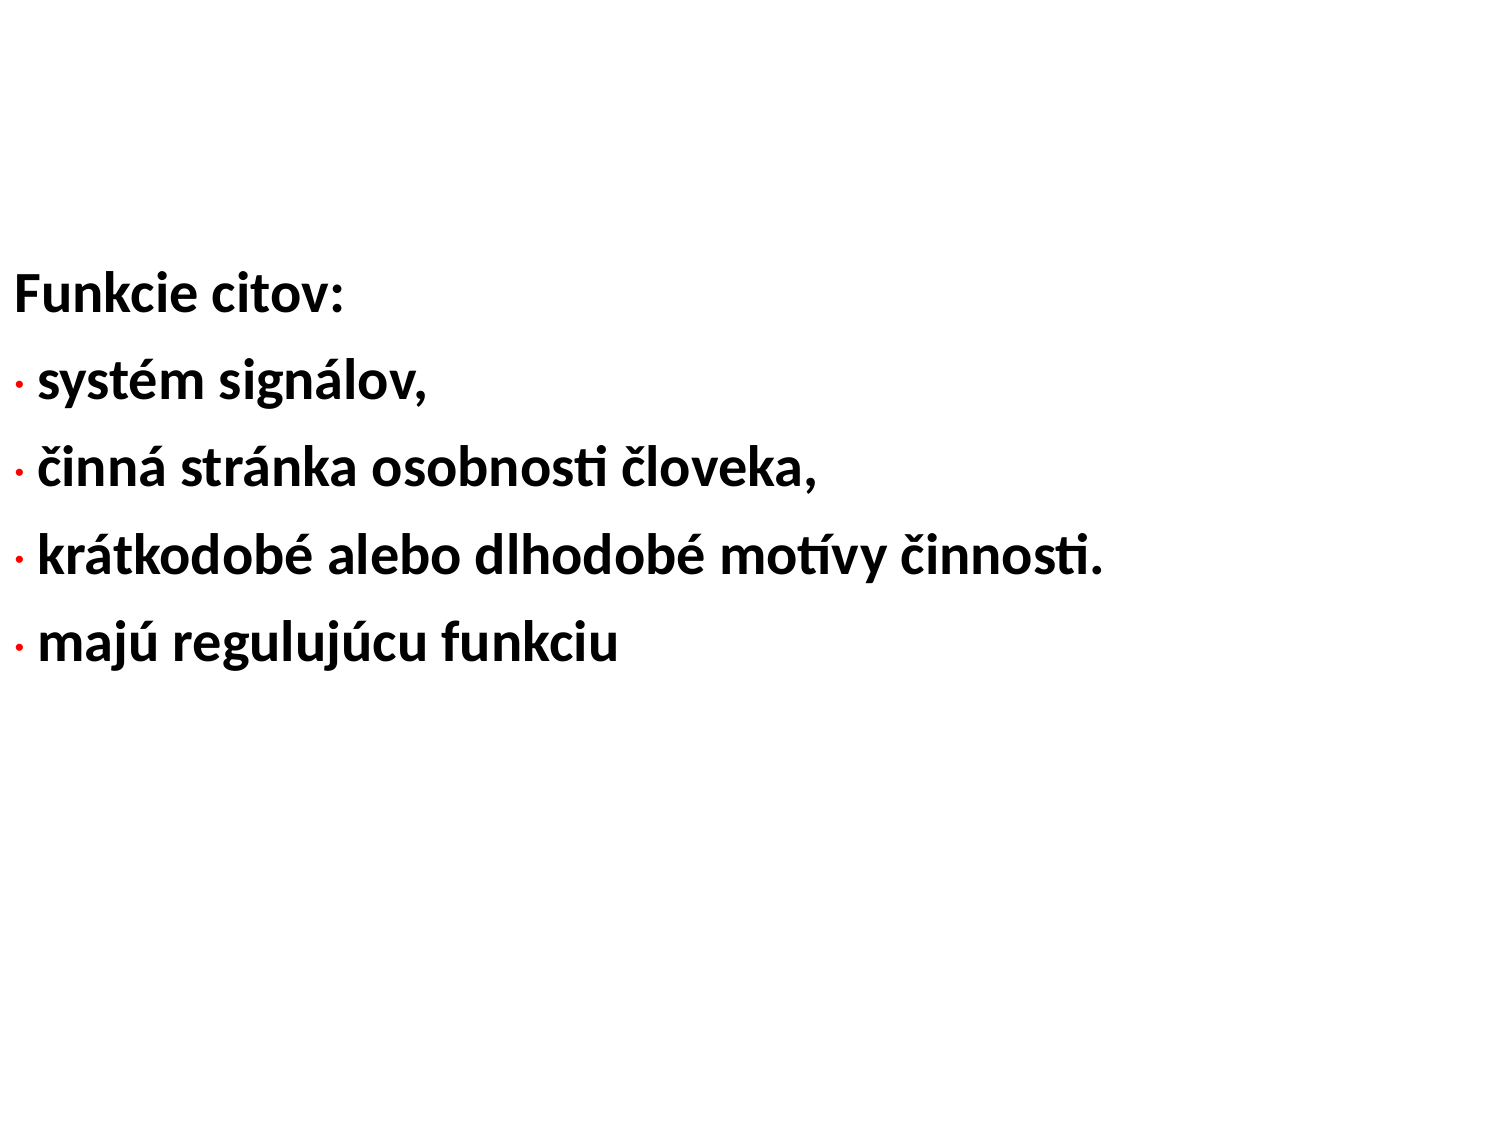

Funkcie citov:
 systém signálov,
 činná stránka osobnosti človeka,
 krátkodobé alebo dlhodobé motívy činnosti.
 majú regulujúcu funkciu